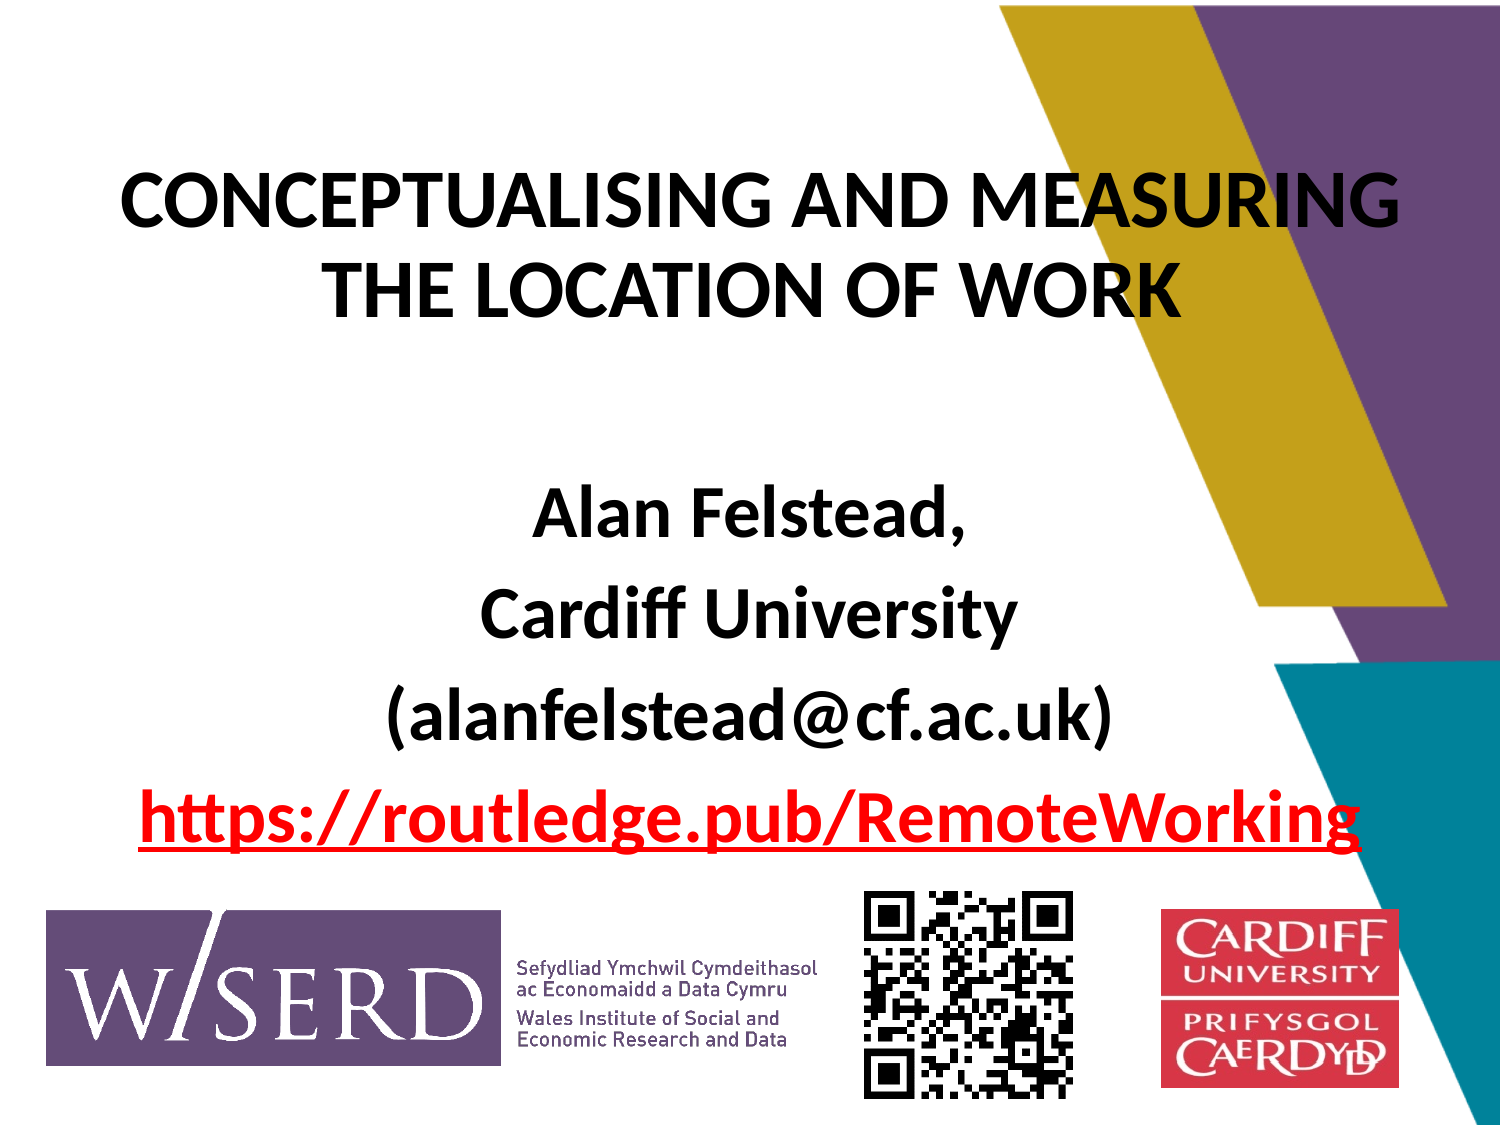

CONCEPTUALISING AND MEASURING
THE LOCATION OF WORK
Alan Felstead,
Cardiff University
(alanfelstead@cf.ac.uk)
https://routledge.pub/RemoteWorking